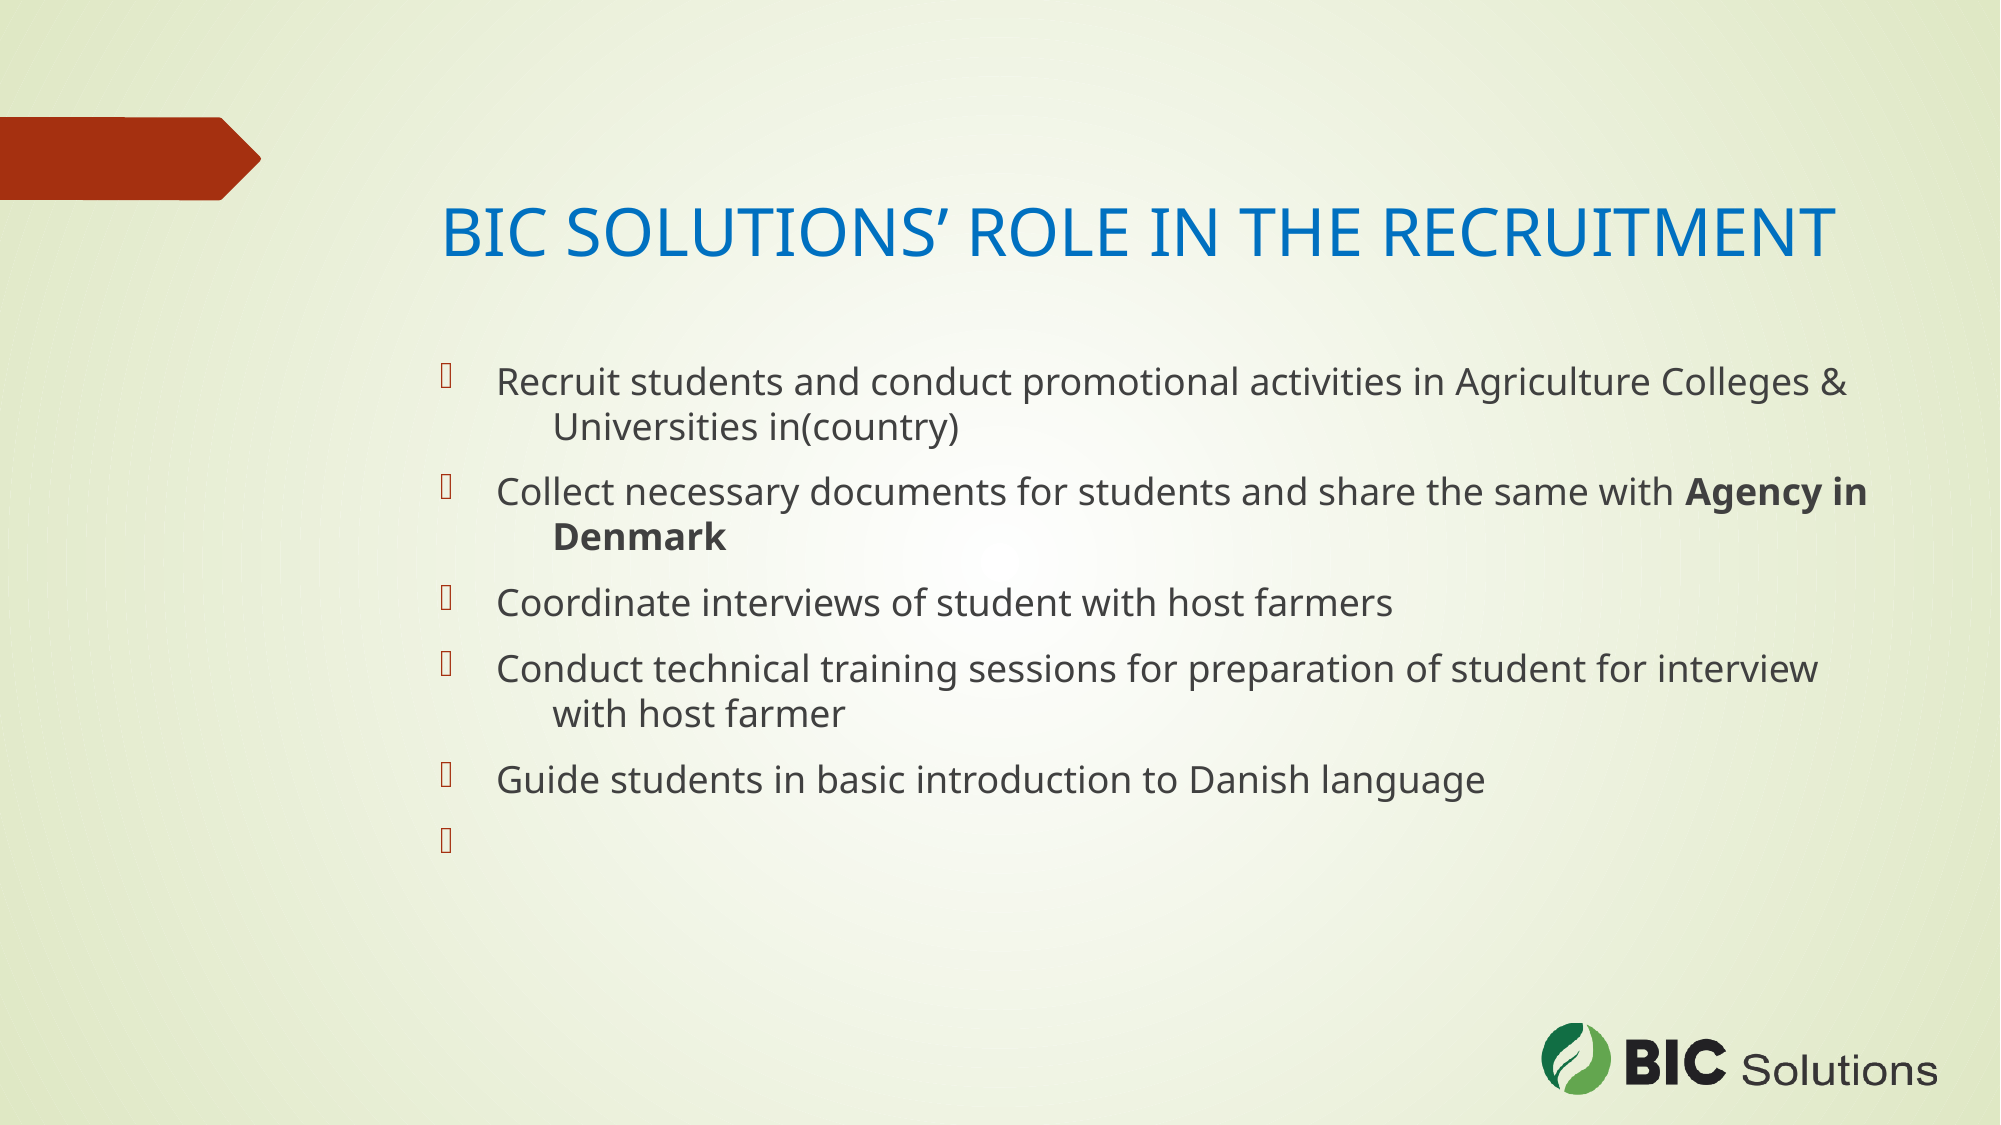

# BIC SOLUTIONS’ ROLE IN THE RECRUITMENT
Recruit students and conduct promotional activities in Agriculture Colleges & Universities in(country)
Collect necessary documents for students and share the same with Agency in Denmark
Coordinate interviews of student with host farmers
Conduct technical training sessions for preparation of student for interview with host farmer
Guide students in basic introduction to Danish language